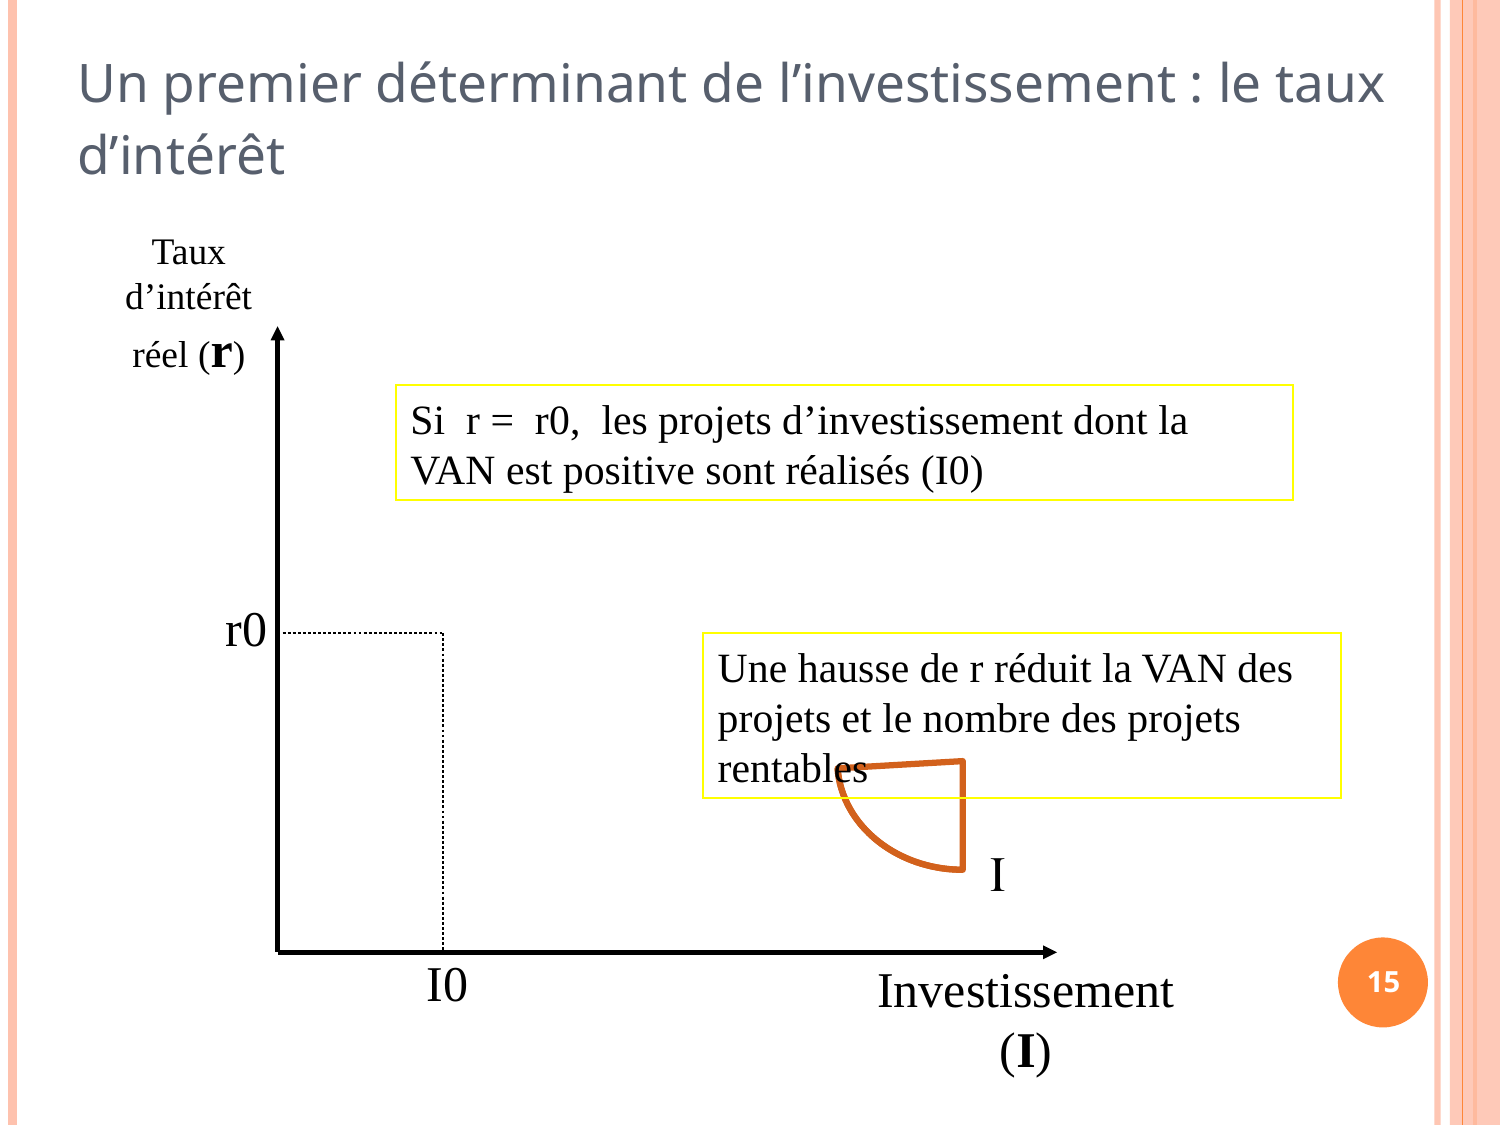

# Un premier déterminant de l’investissement : le taux d’intérêt
Taux
d’intérêt
réel (r)
Si r = r0, les projets d’investissement dont la VAN est positive sont réalisés (I0)
r0
Une hausse de r réduit la VAN des projets et le nombre des projets rentables
I
I0
Investissement
(I)